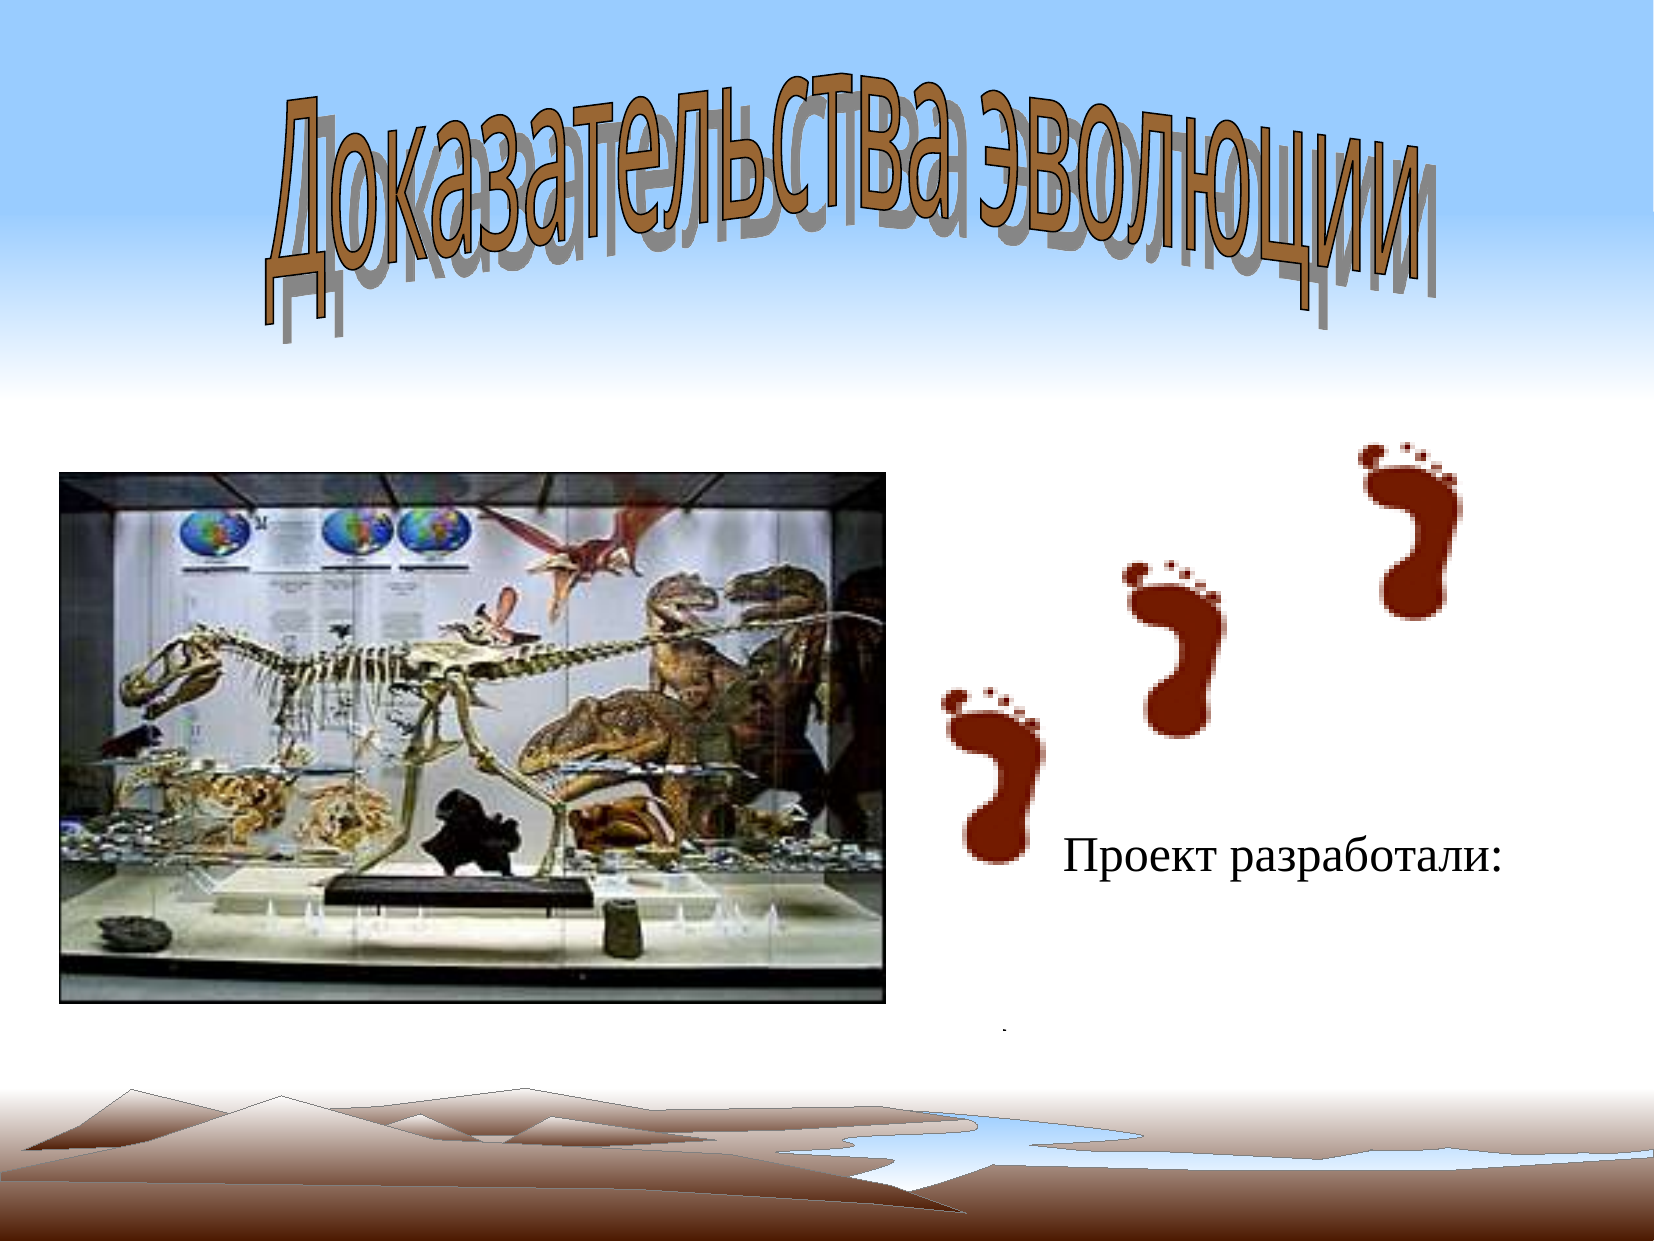

Доказательства эволюции
Проект разработали:
# Триголос Пётр
Носакова Людмила